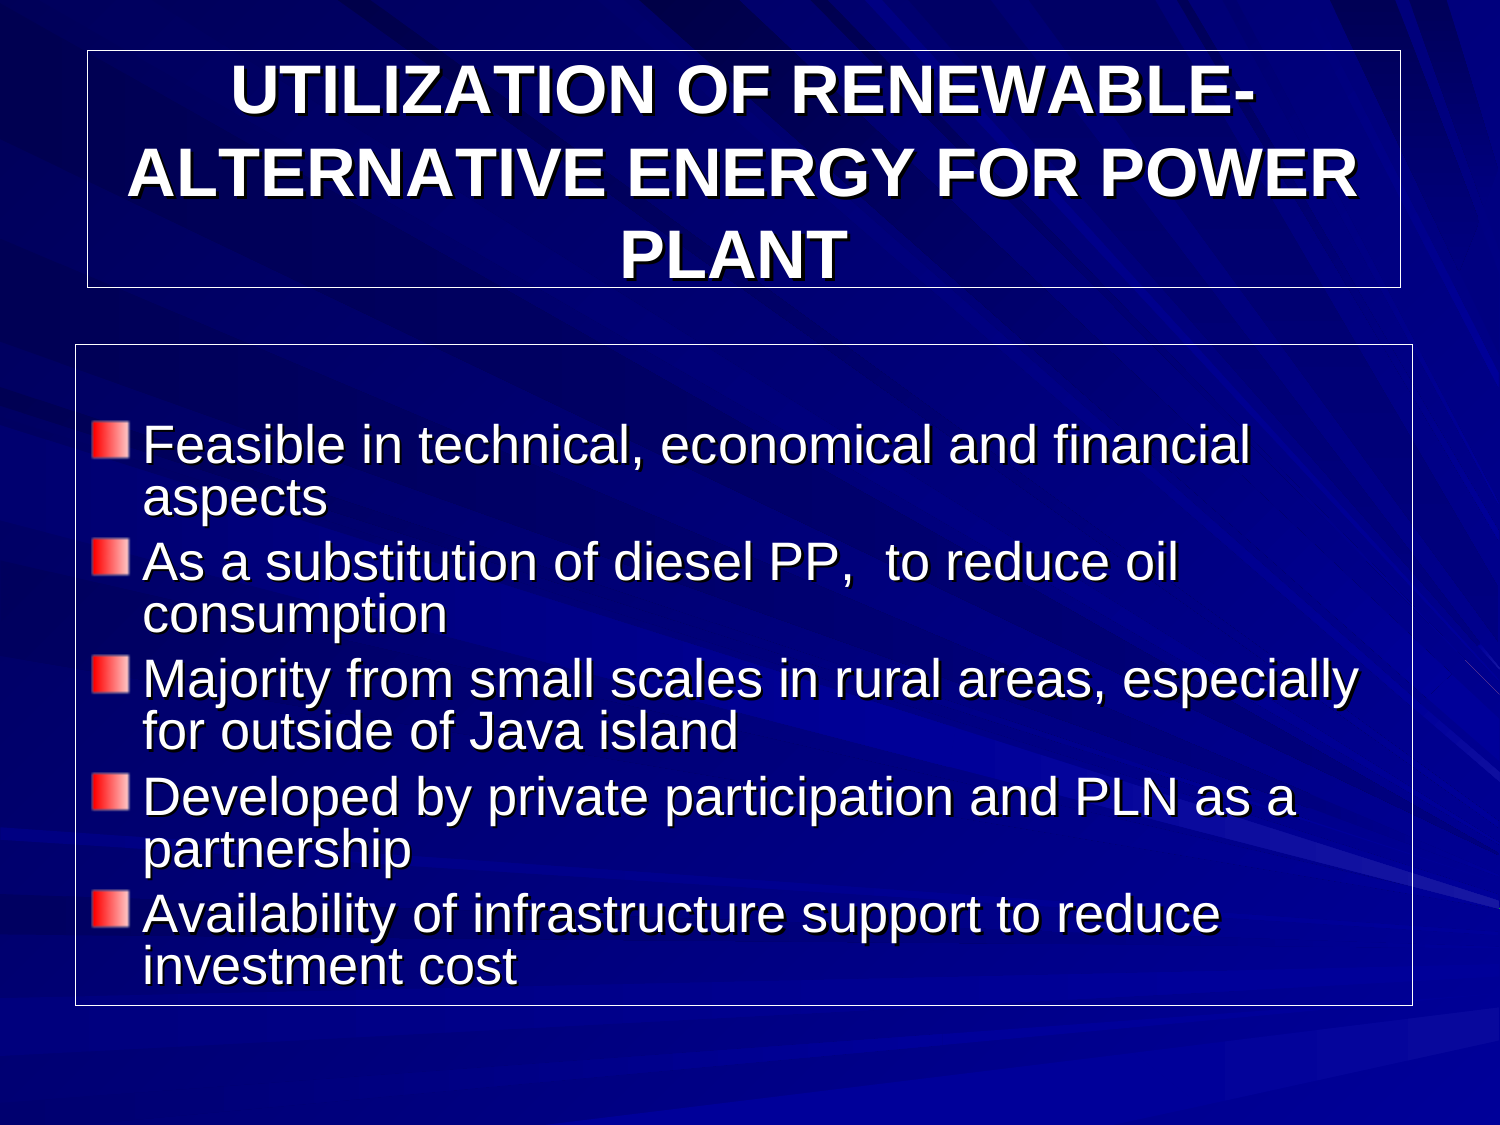

# UTILIZATION OF RENEWABLE-ALTERNATIVE ENERGY FOR POWER PLANT
Feasible in technical, economical and financial aspects
As a substitution of diesel PP, to reduce oil consumption
Majority from small scales in rural areas, especially for outside of Java island
Developed by private participation and PLN as a partnership
Availability of infrastructure support to reduce investment cost